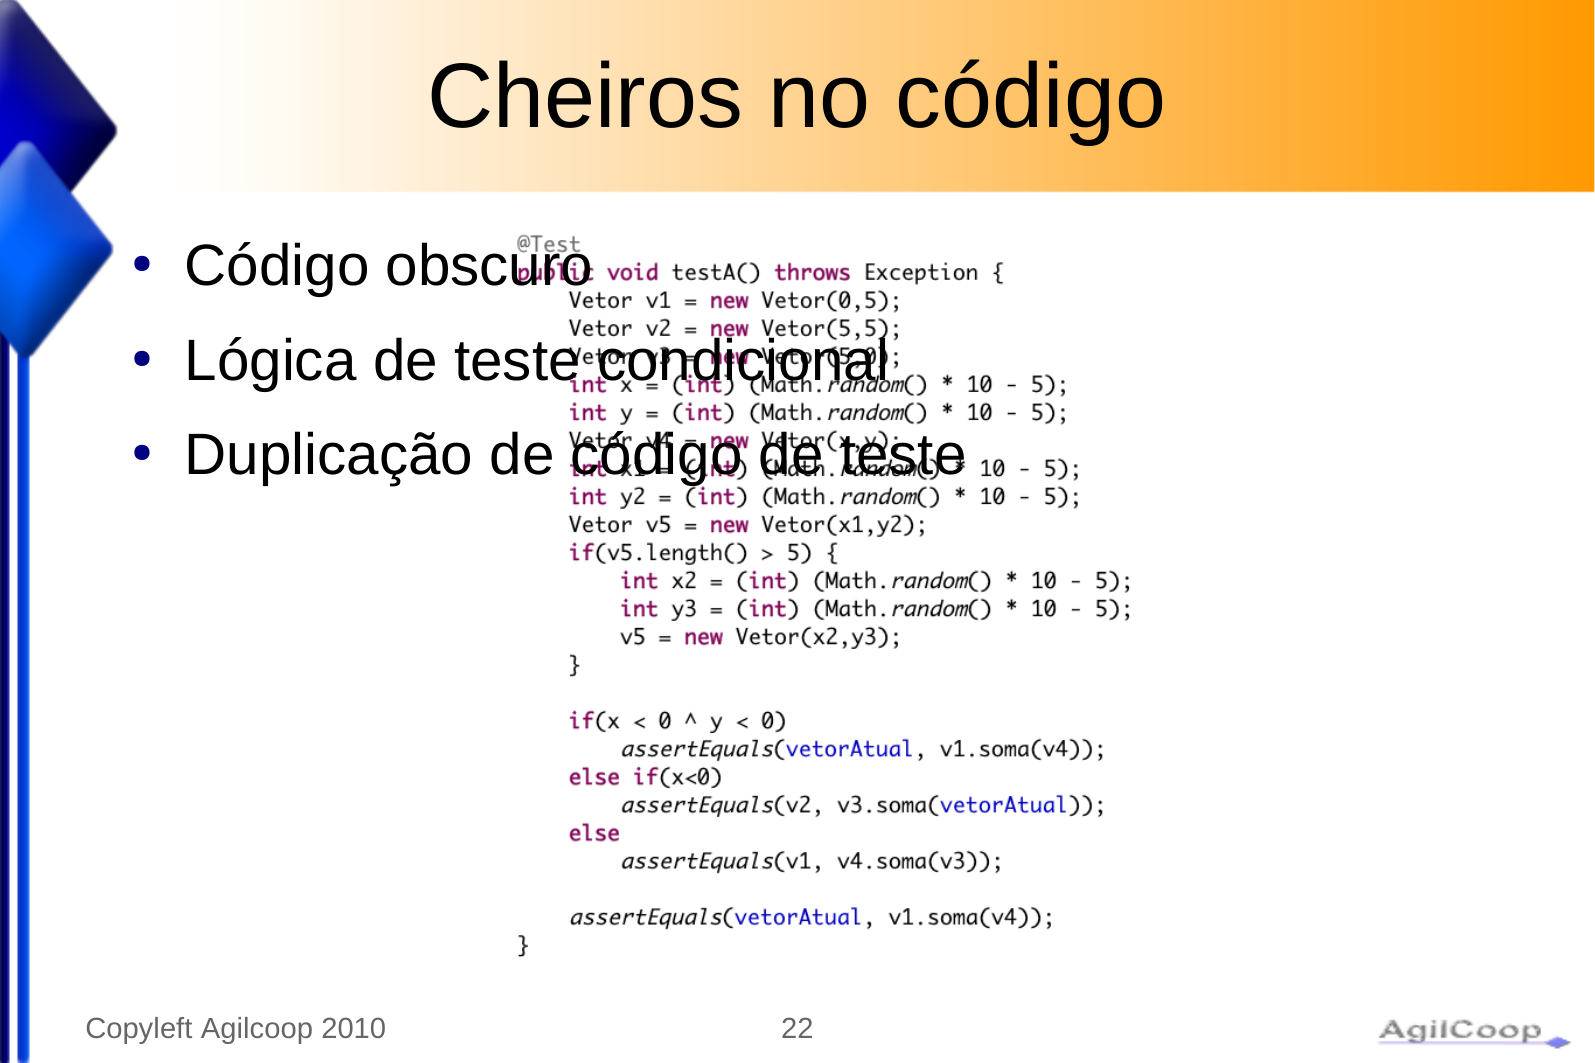

# Cheiros no código
Código obscuro
Lógica de teste condicional
Duplicação de código de teste
Copyleft Agilcoop 2010
22